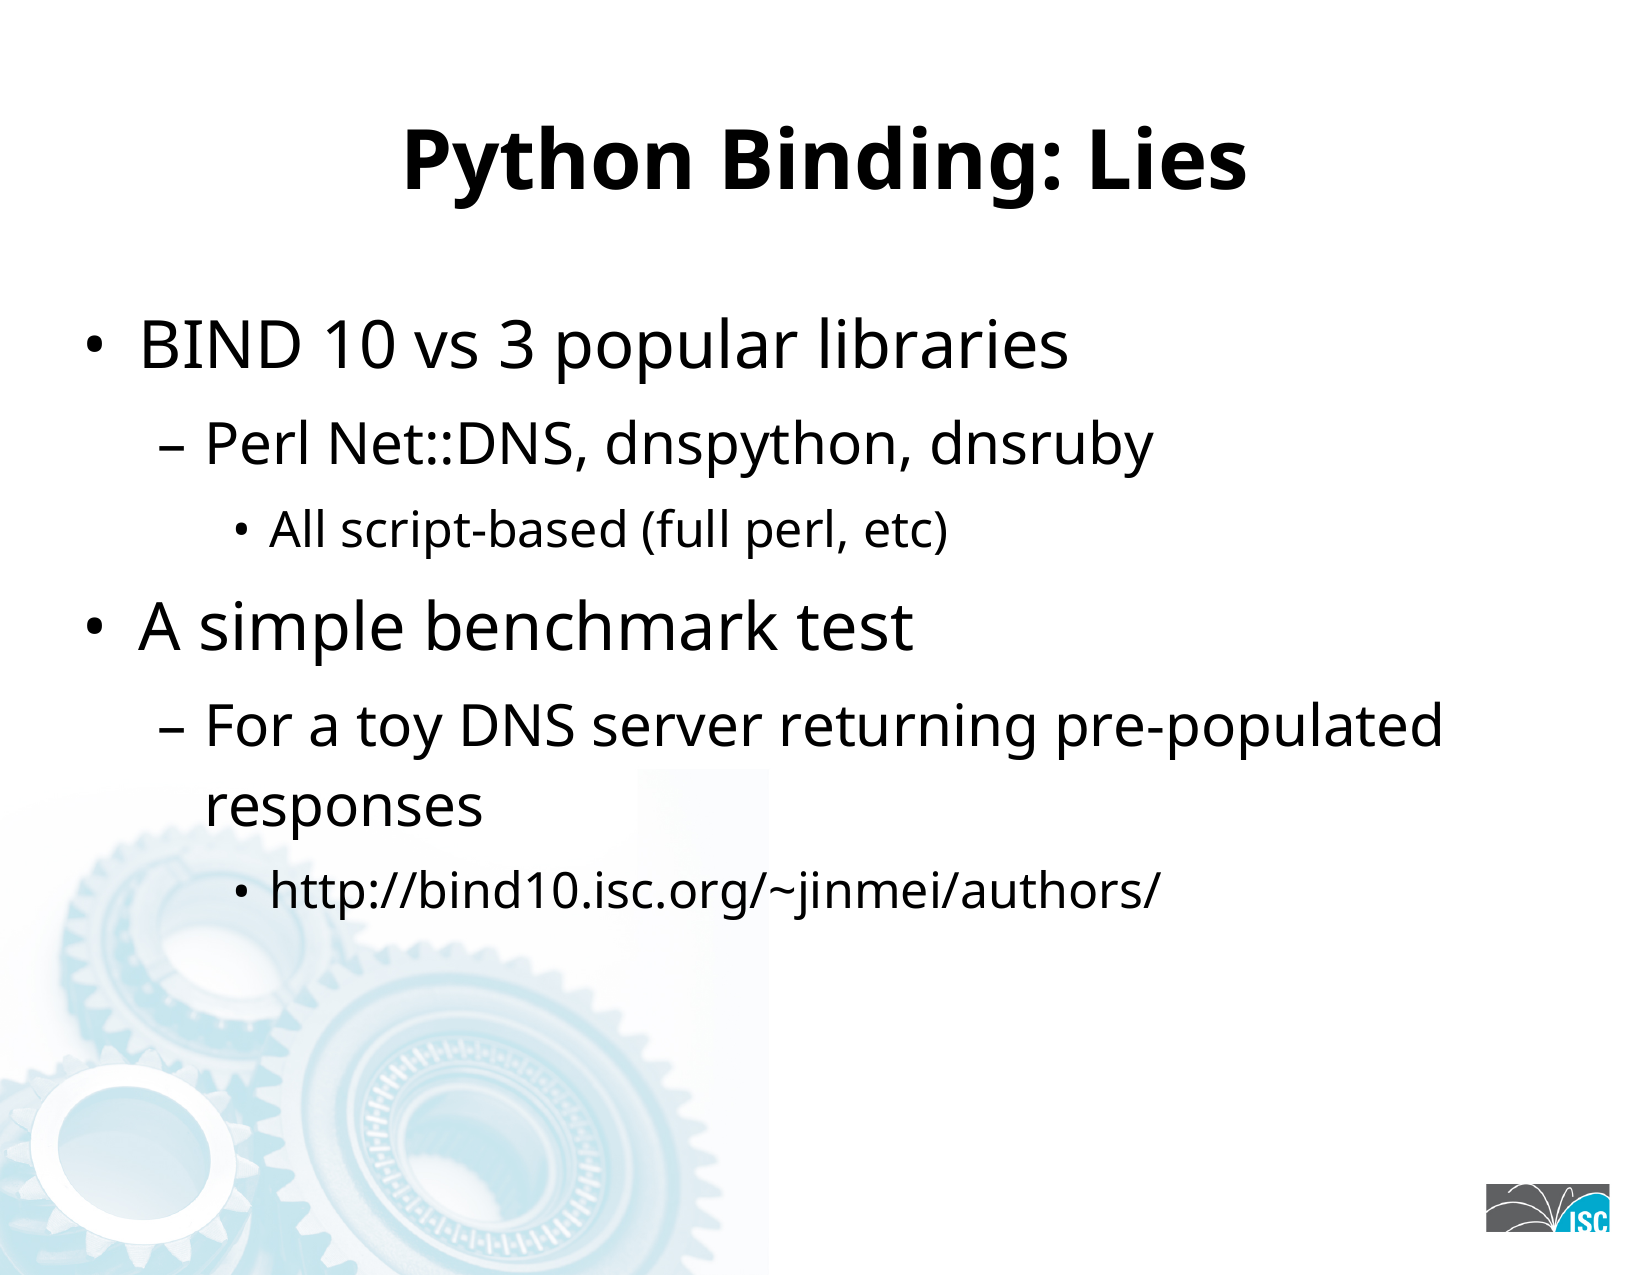

# Python Binding: Lies
BIND 10 vs 3 popular libraries
Perl Net::DNS, dnspython, dnsruby
All script-based (full perl, etc)
A simple benchmark test
For a toy DNS server returning pre-populated responses
http://bind10.isc.org/~jinmei/authors/